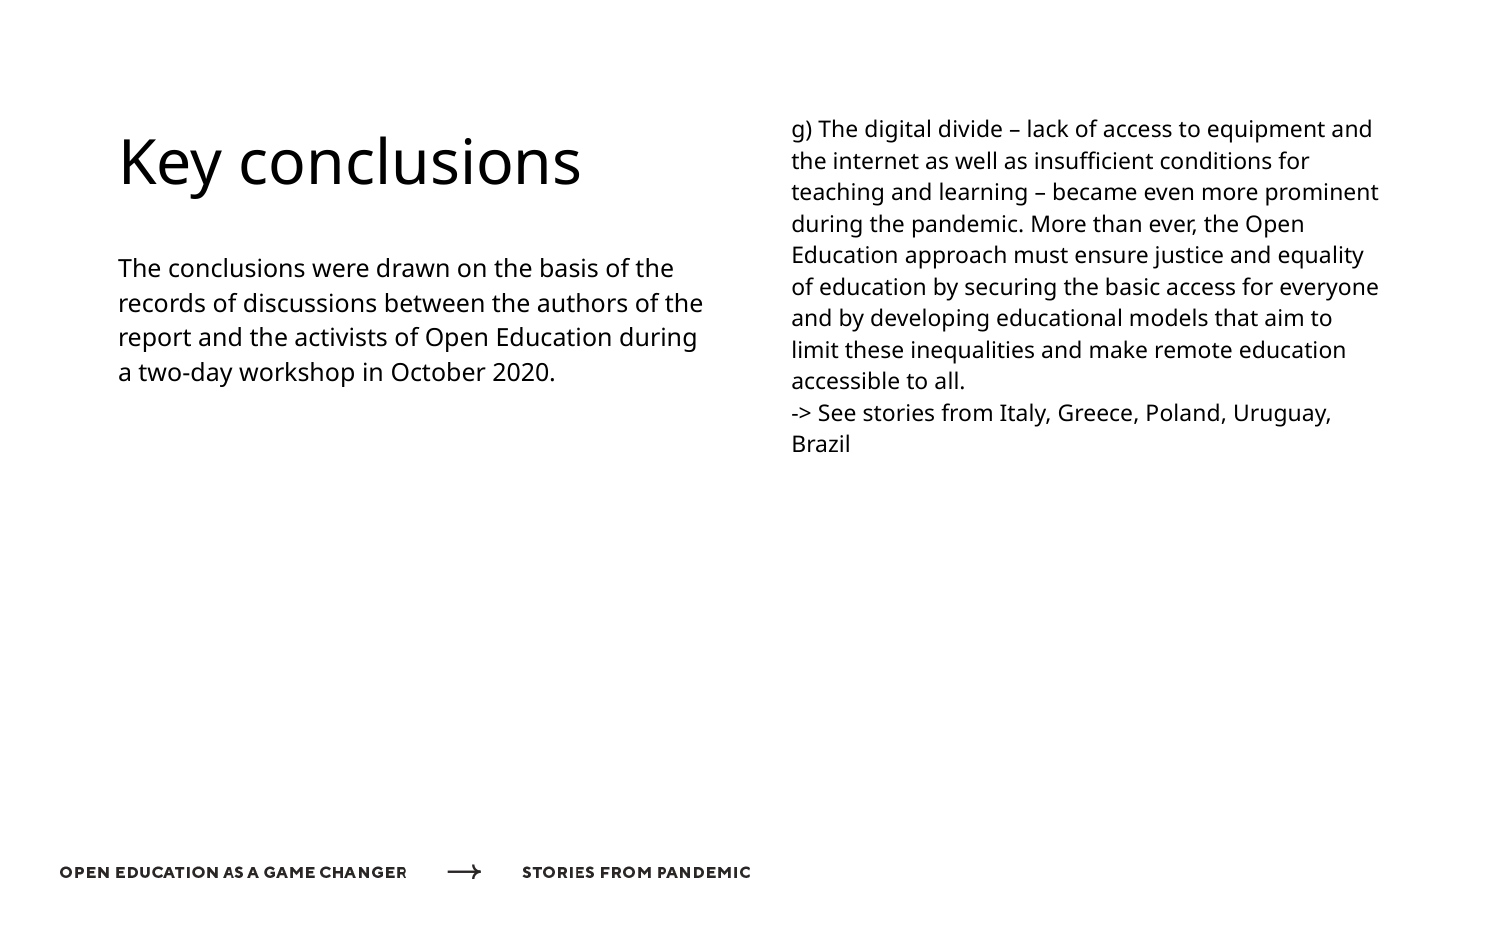

g) The digital divide – lack of access to equipment and the internet as well as insufficient conditions for teaching and learning – became even more prominent during the pandemic. More than ever, the Open Education approach must ensure justice and equality of education by securing the basic access for everyone and by developing educational models that aim to limit these inequalities and make remote education accessible to all.
-> See stories from Italy, Greece, Poland, Uruguay, Brazil
# Key conclusions
The conclusions were drawn on the basis of the records of discussions between the authors of the report and the activists of Open Education during a two-day workshop in October 2020.